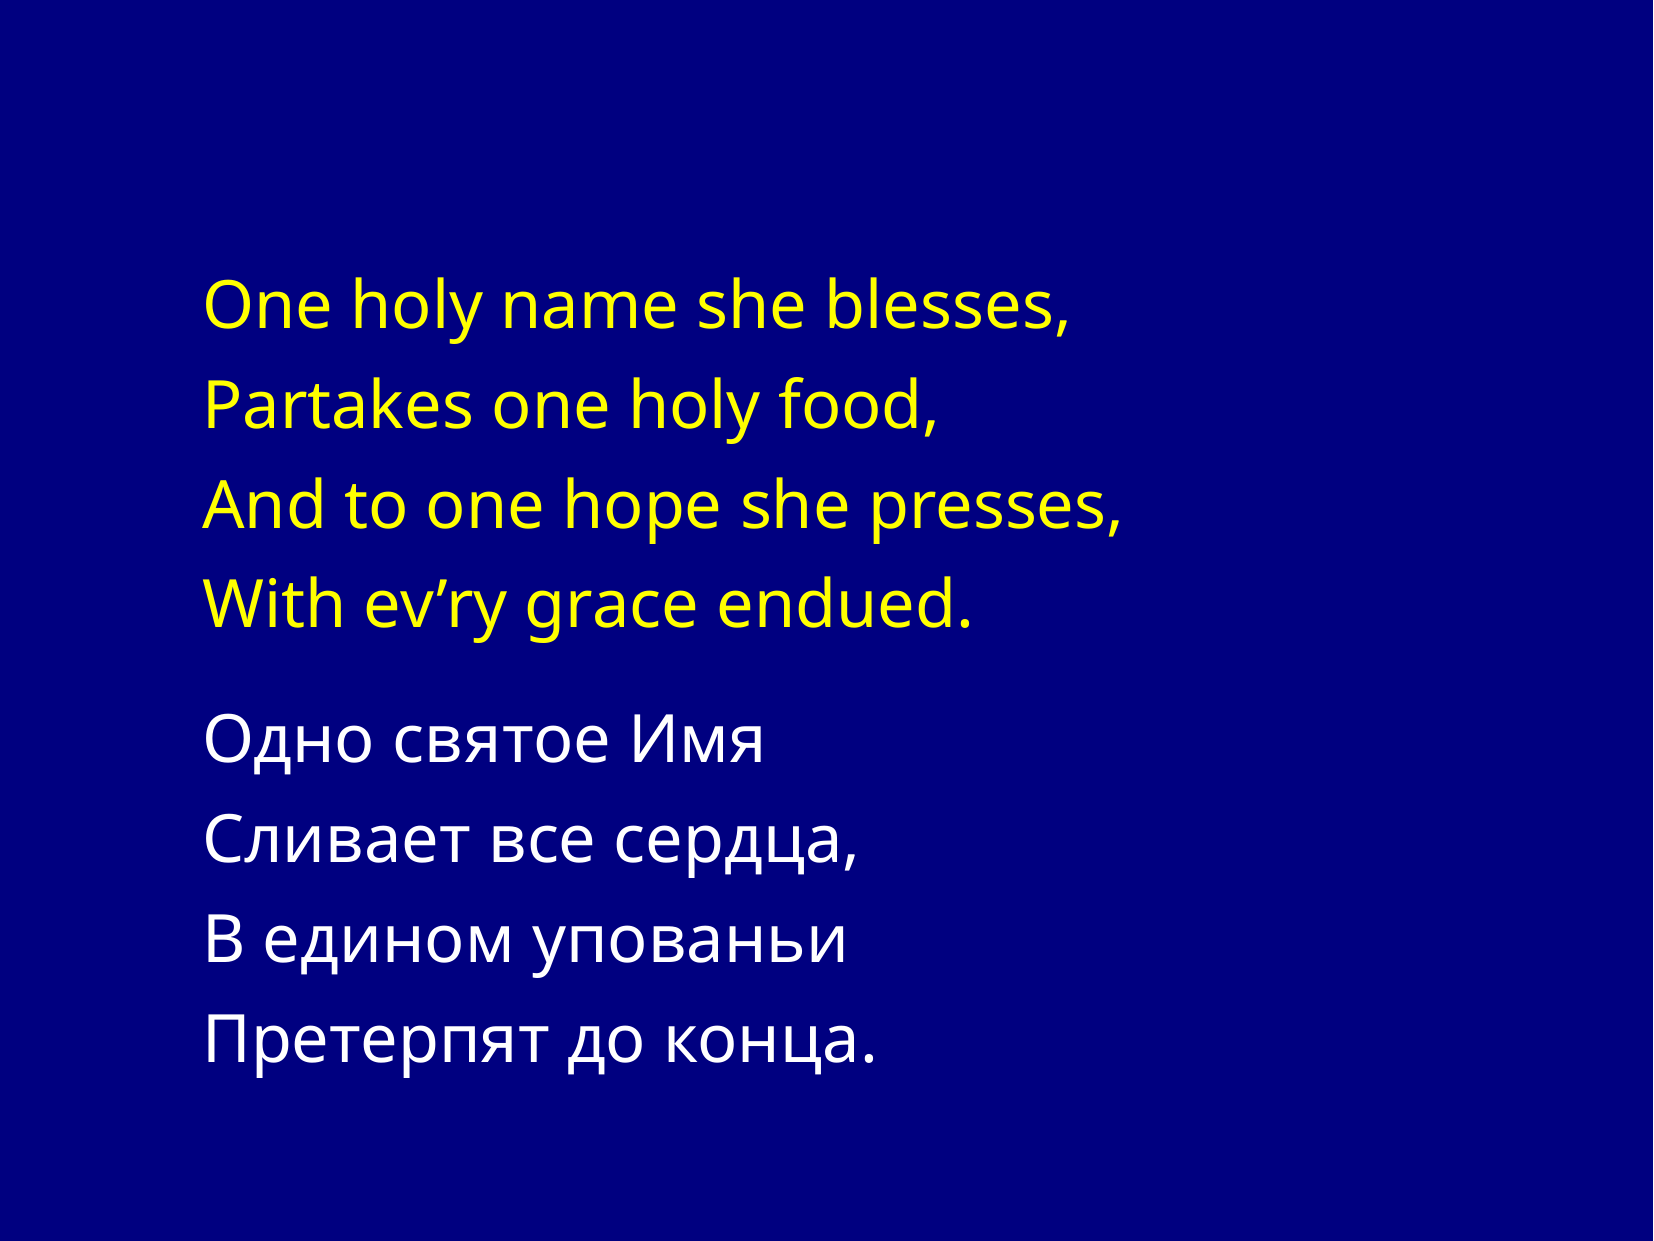

One holy name she blesses,
	Partakes one holy food,
	And to one hope she presses,
	With ev’ry grace endued.
	Одно святое Имя
	Сливает все сердца,
	В едином упованьи
	Претерпят до конца.